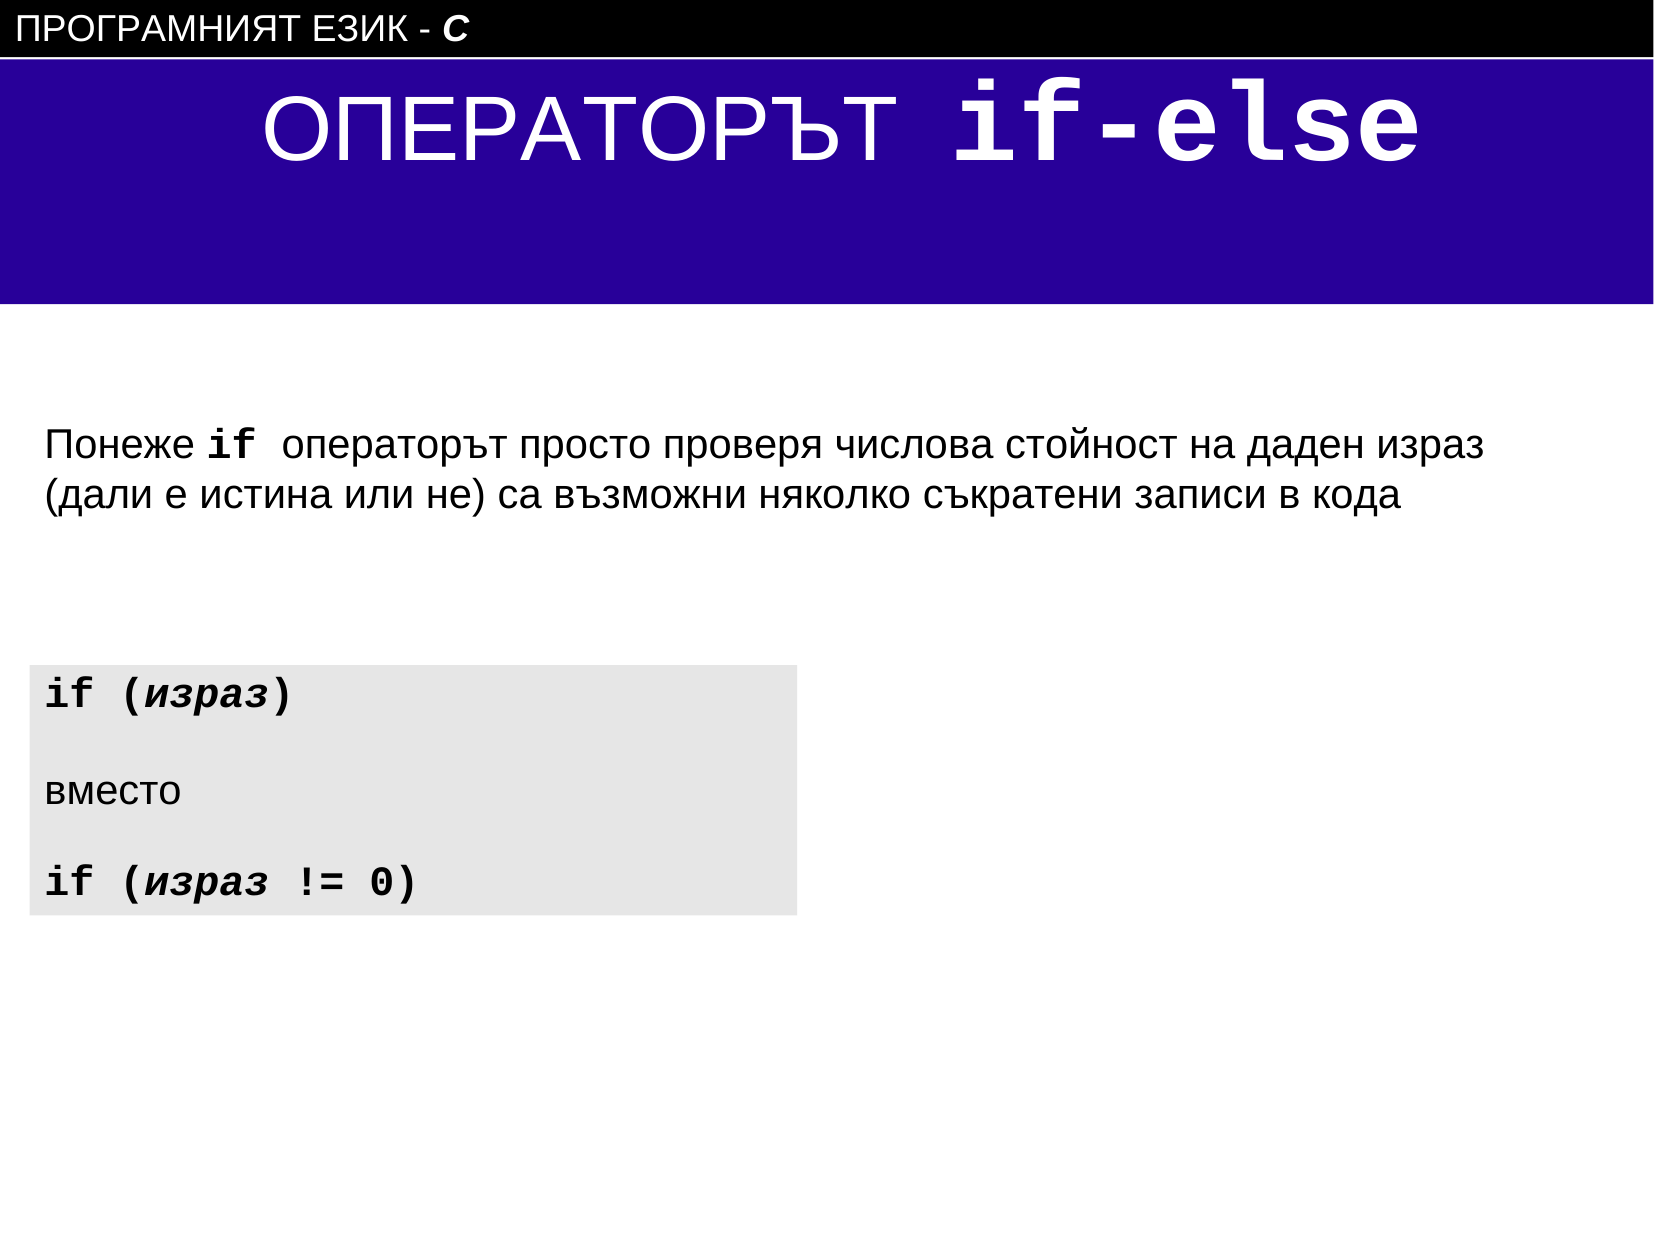

ПРОГРАМНИЯT ЕЗИК - С
			 ОПЕРАТОРЪТ if-else
Понеже if операторът просто проверя числова стойност на даден израз (дали е истина или не) са възможни няколко съкратени записи в кода
if (израз)
вместо
if (израз != 0)